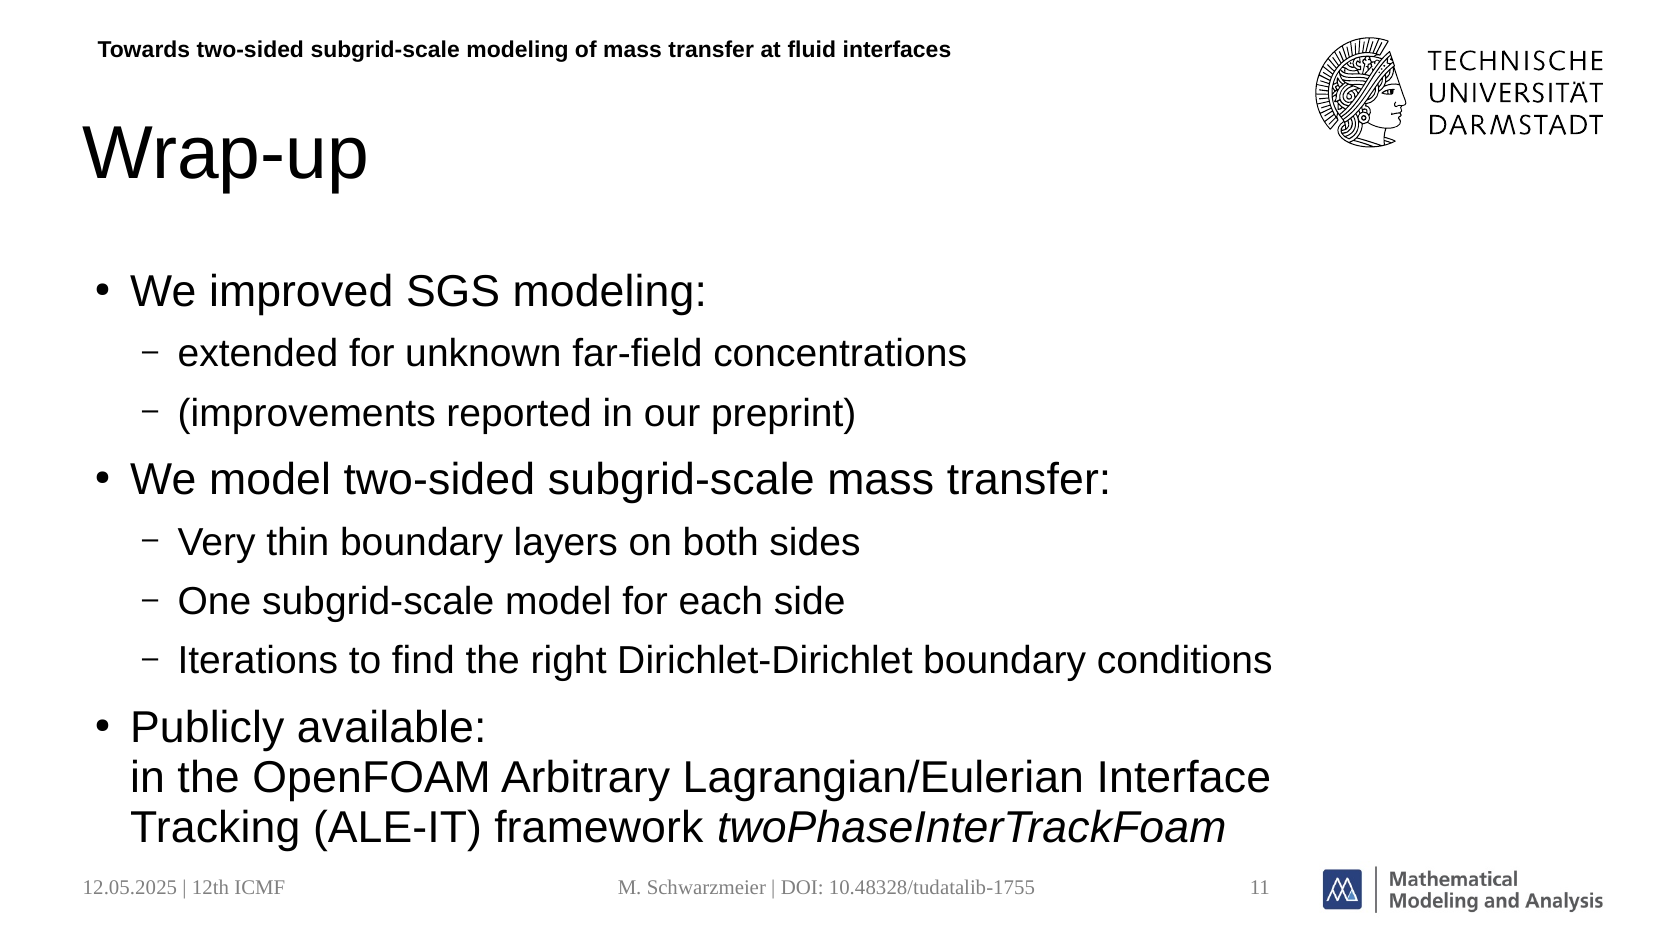

# Wrap-up
We improved SGS modeling:
extended for unknown far-field concentrations
(improvements reported in our preprint)
We model two-sided subgrid-scale mass transfer:
Very thin boundary layers on both sides
One subgrid-scale model for each side
Iterations to find the right Dirichlet-Dirichlet boundary conditions
Publicly available:
in the OpenFOAM Arbitrary Lagrangian/Eulerian Interface Tracking (ALE-IT) framework twoPhaseInterTrackFoam
12.05.2025 | 12th ICMF
M. Schwarzmeier | DOI: 10.48328/tudatalib-1755
11